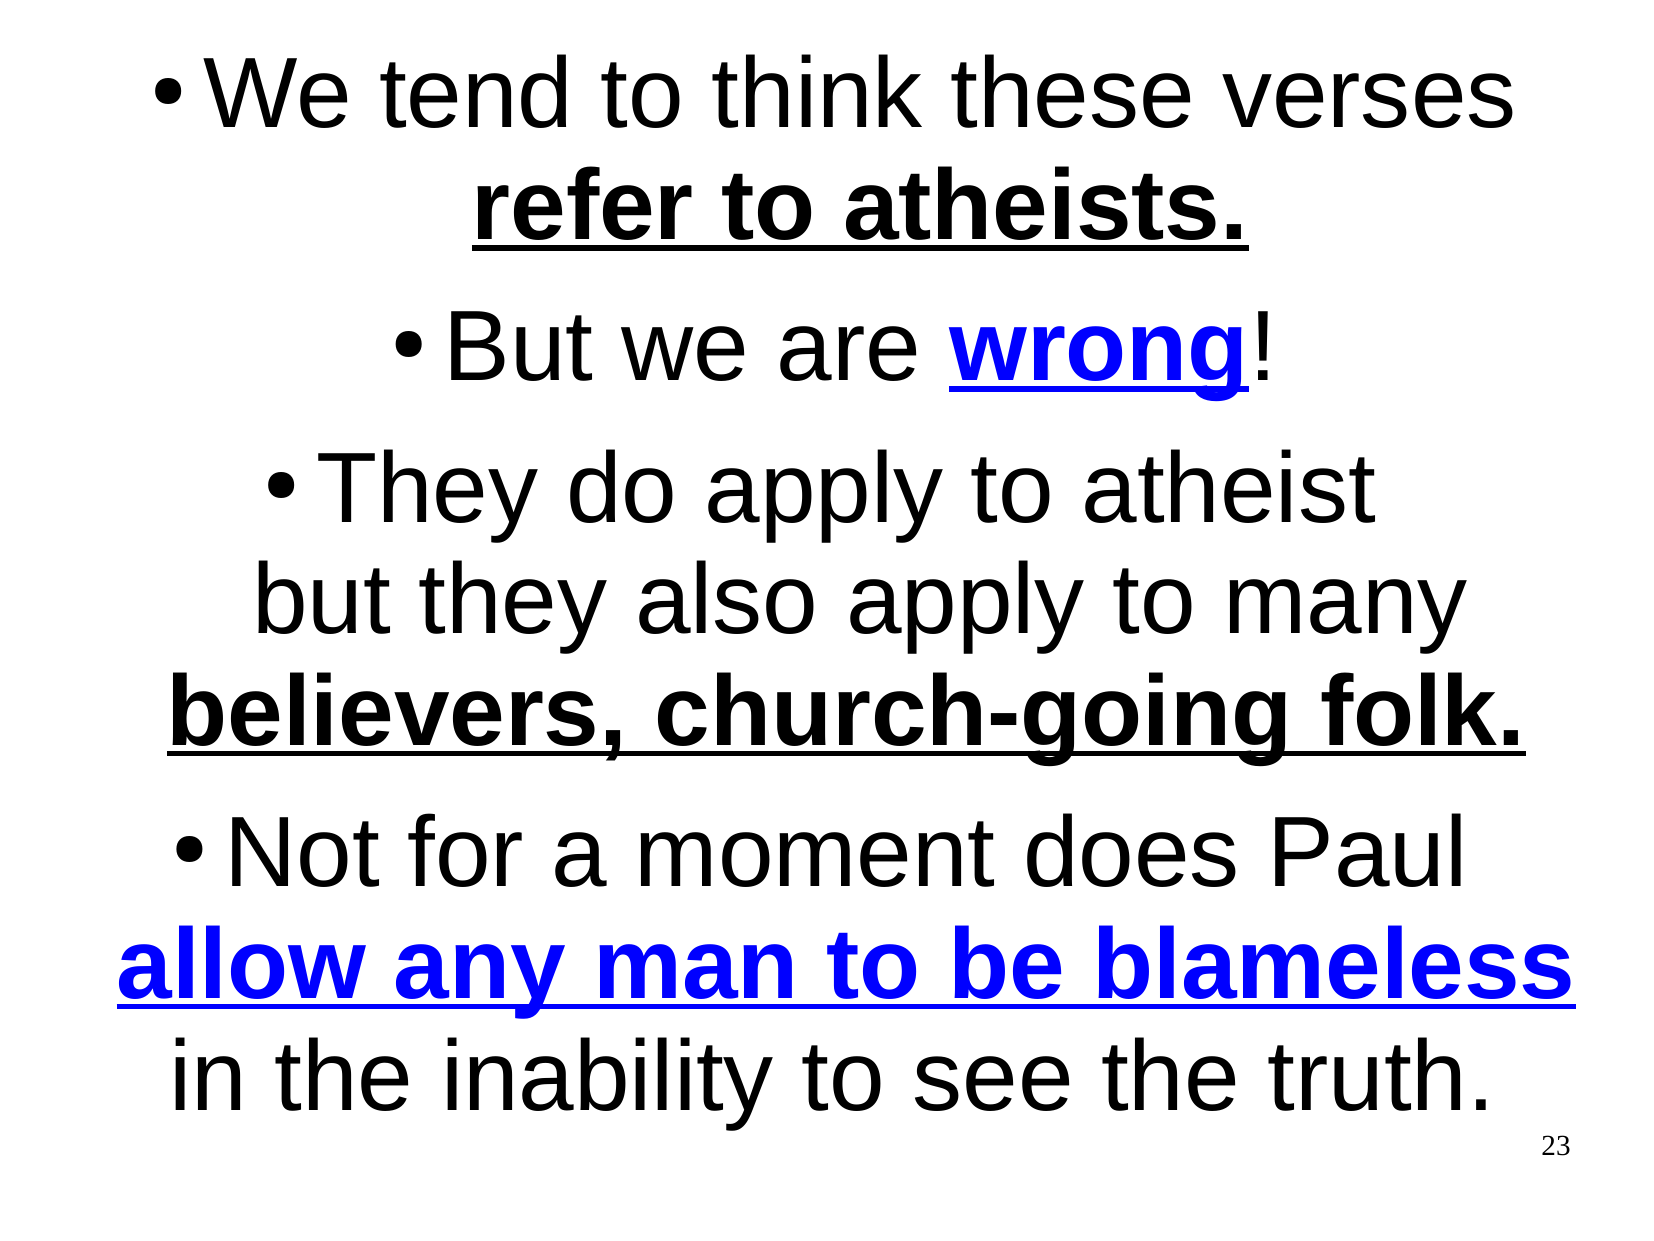

# We tend to think these verses refer to atheists.
But we are wrong!
They do apply to atheist
but they also apply to many believers, church-going folk.
Not for a moment does Paul
allow any man to be blameless
in the inability to see the truth.
23